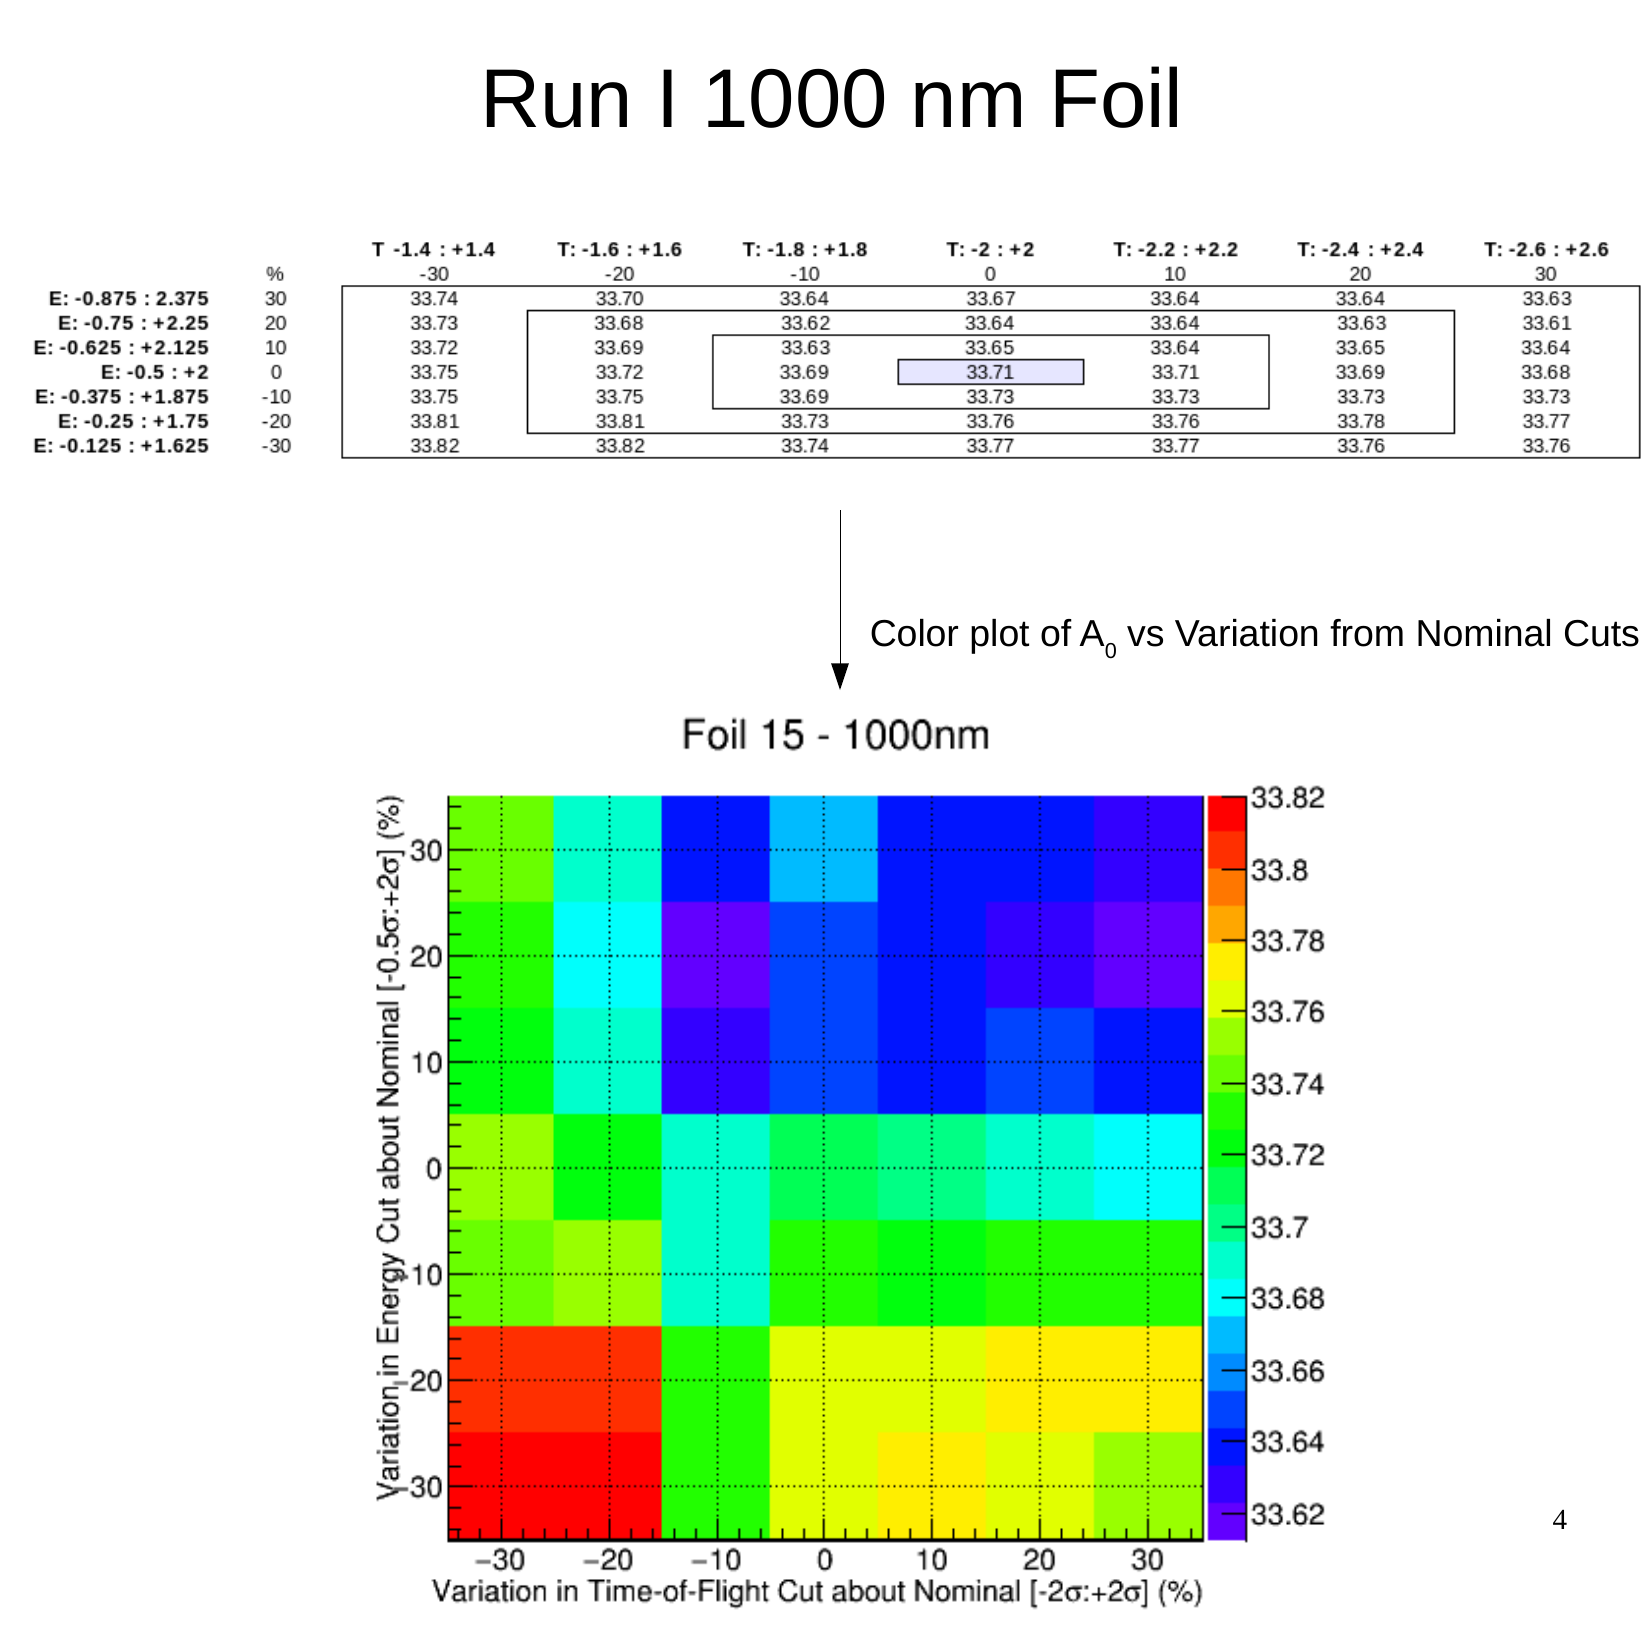

Run I 1000 nm Foil
Color plot of A0 vs Variation from Nominal Cuts
4